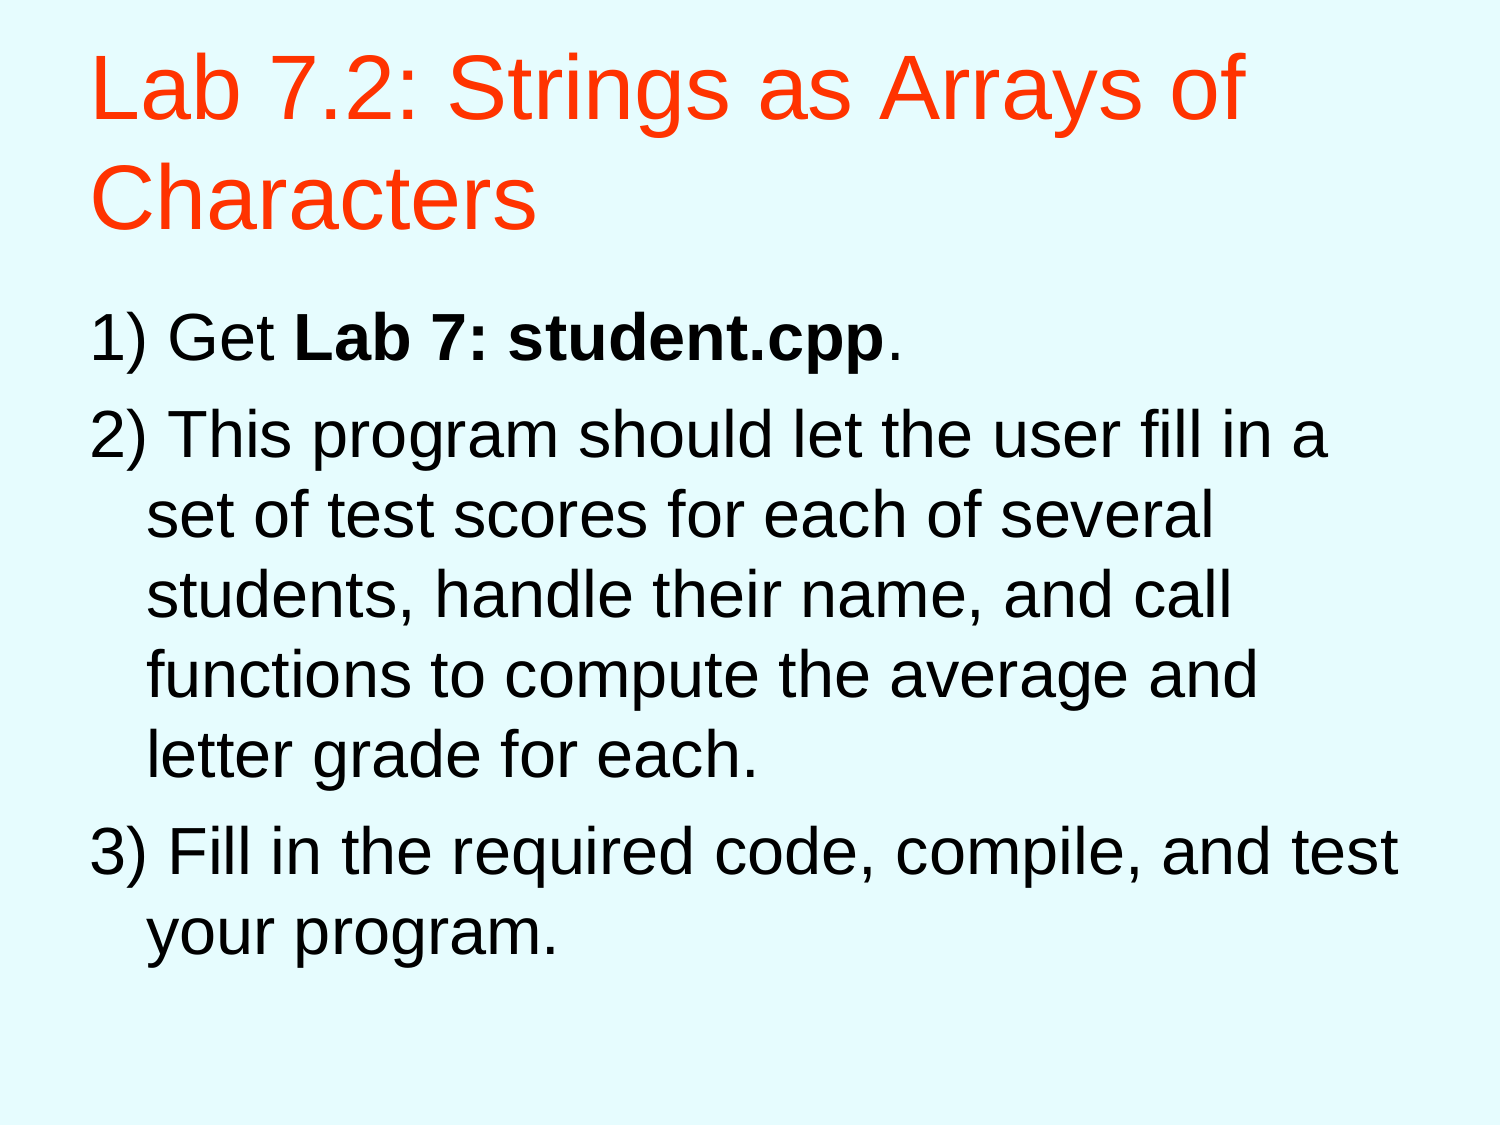

# Lab 7.2: Strings as Arrays of Characters
 Get Lab 7: student.cpp.
 This program should let the user fill in a set of test scores for each of several students, handle their name, and call functions to compute the average and letter grade for each.
 Fill in the required code, compile, and test your program.